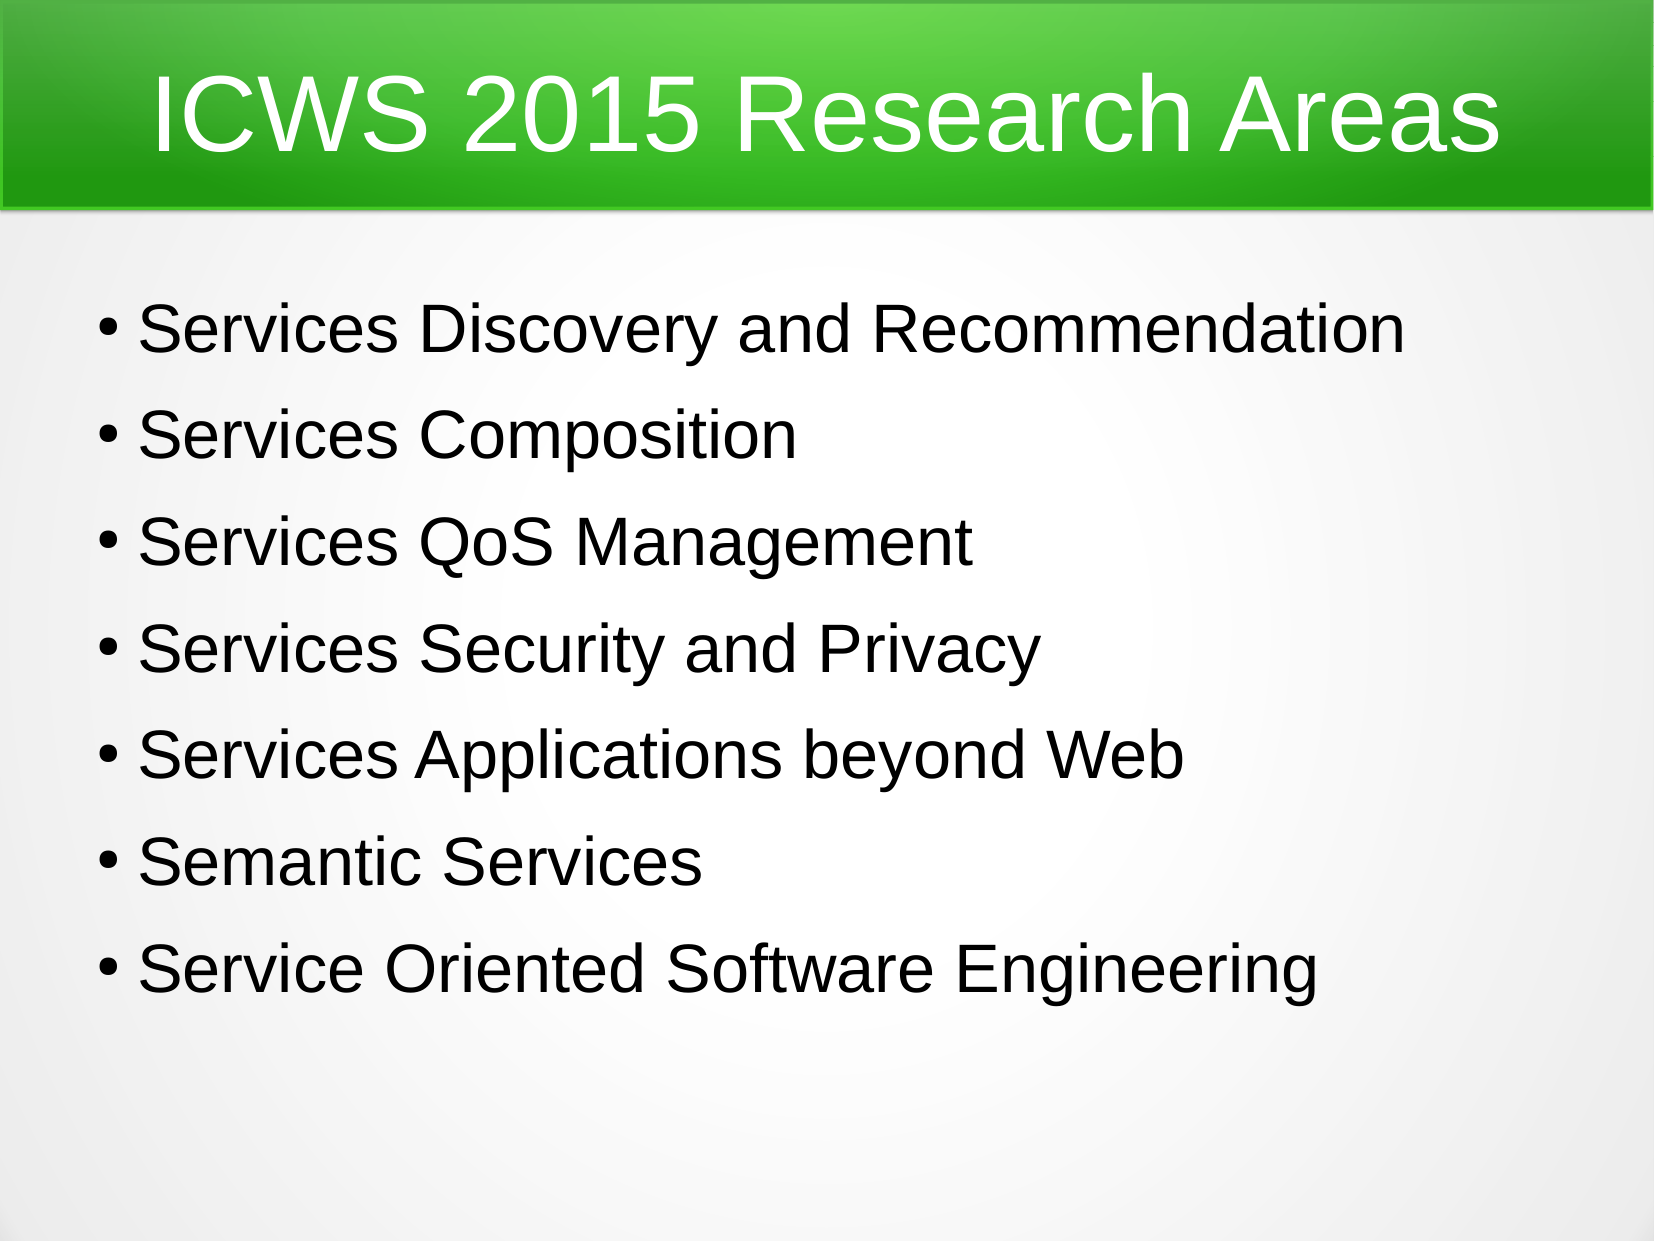

# ICWS 2015 Research Areas
Services Discovery and Recommendation
Services Composition
Services QoS Management
Services Security and Privacy
Services Applications beyond Web
Semantic Services
Service Oriented Software Engineering